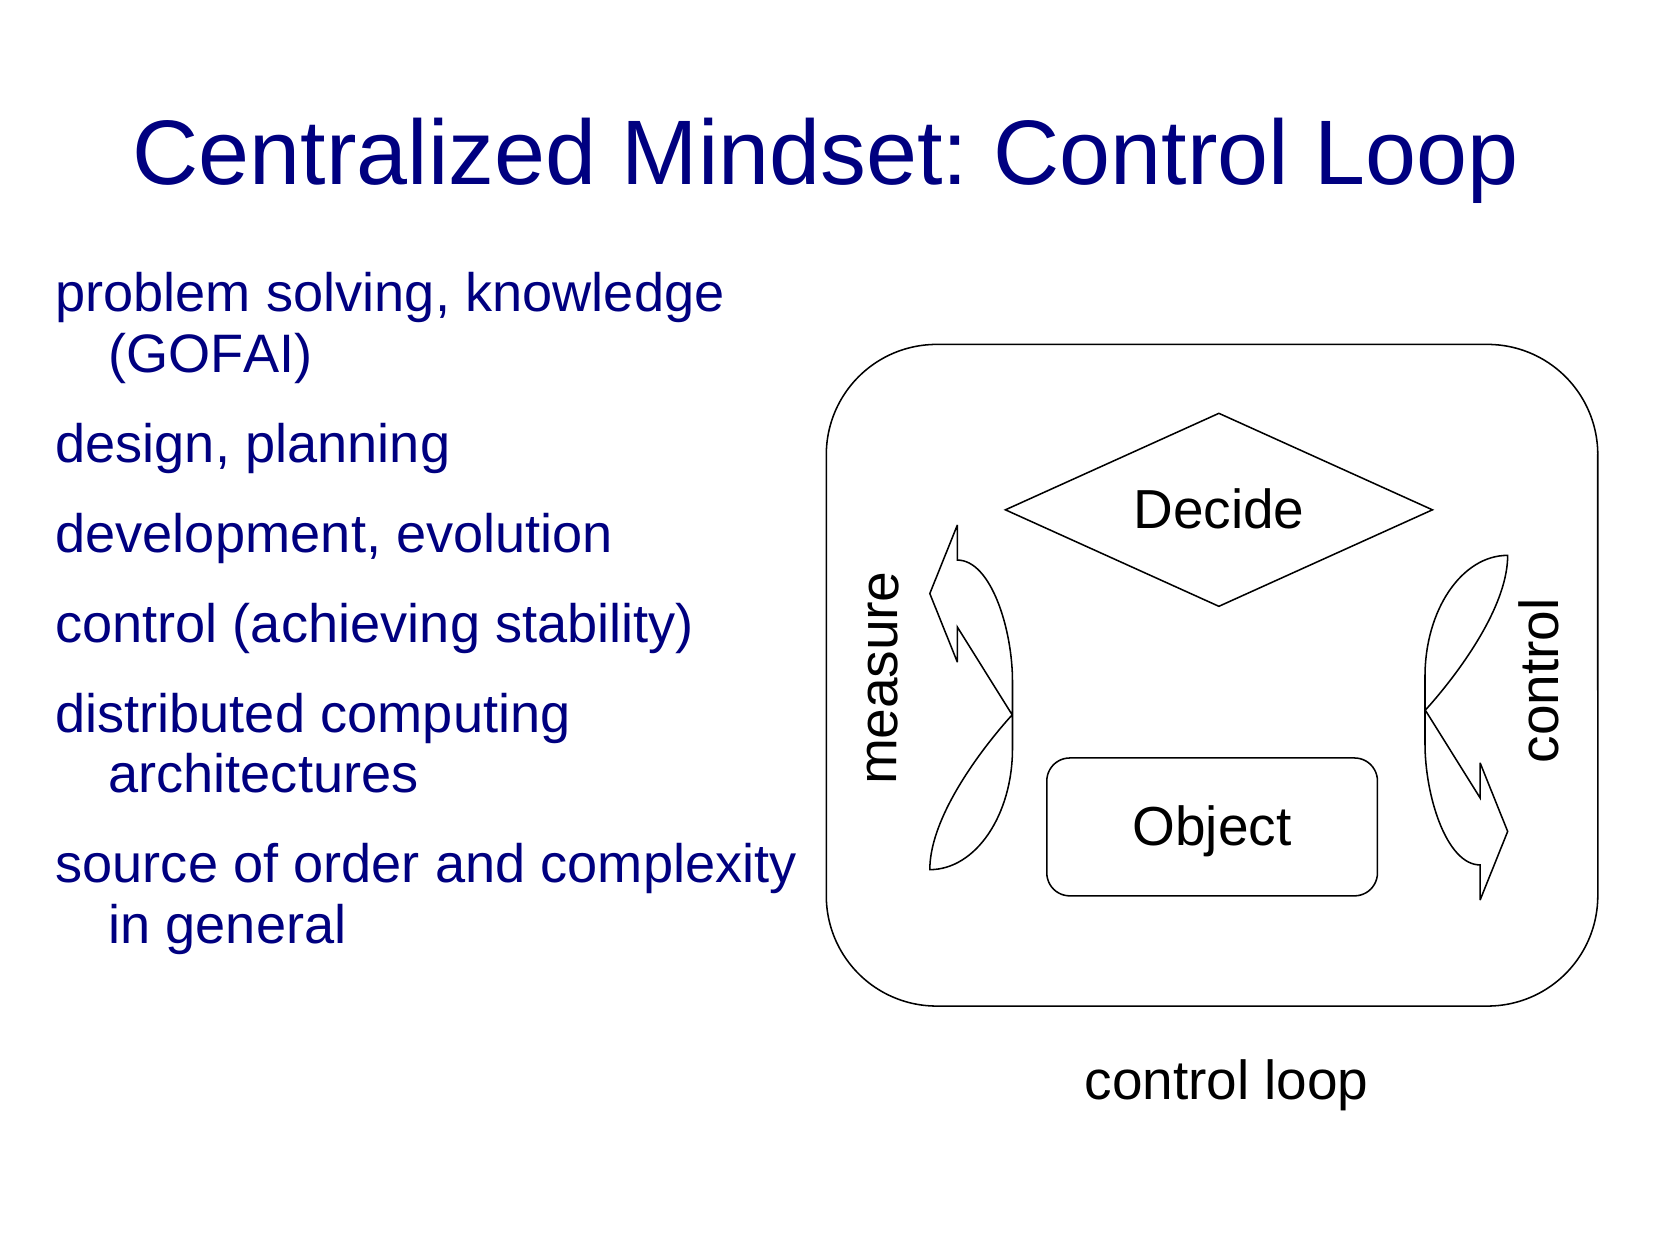

# Centralized Mindset: Control Loop
problem solving, knowledge (GOFAI)
design, planning
development, evolution
control (achieving stability)
distributed computing architectures
source of order and complexity in general
Decide
measure
control
Object
control loop